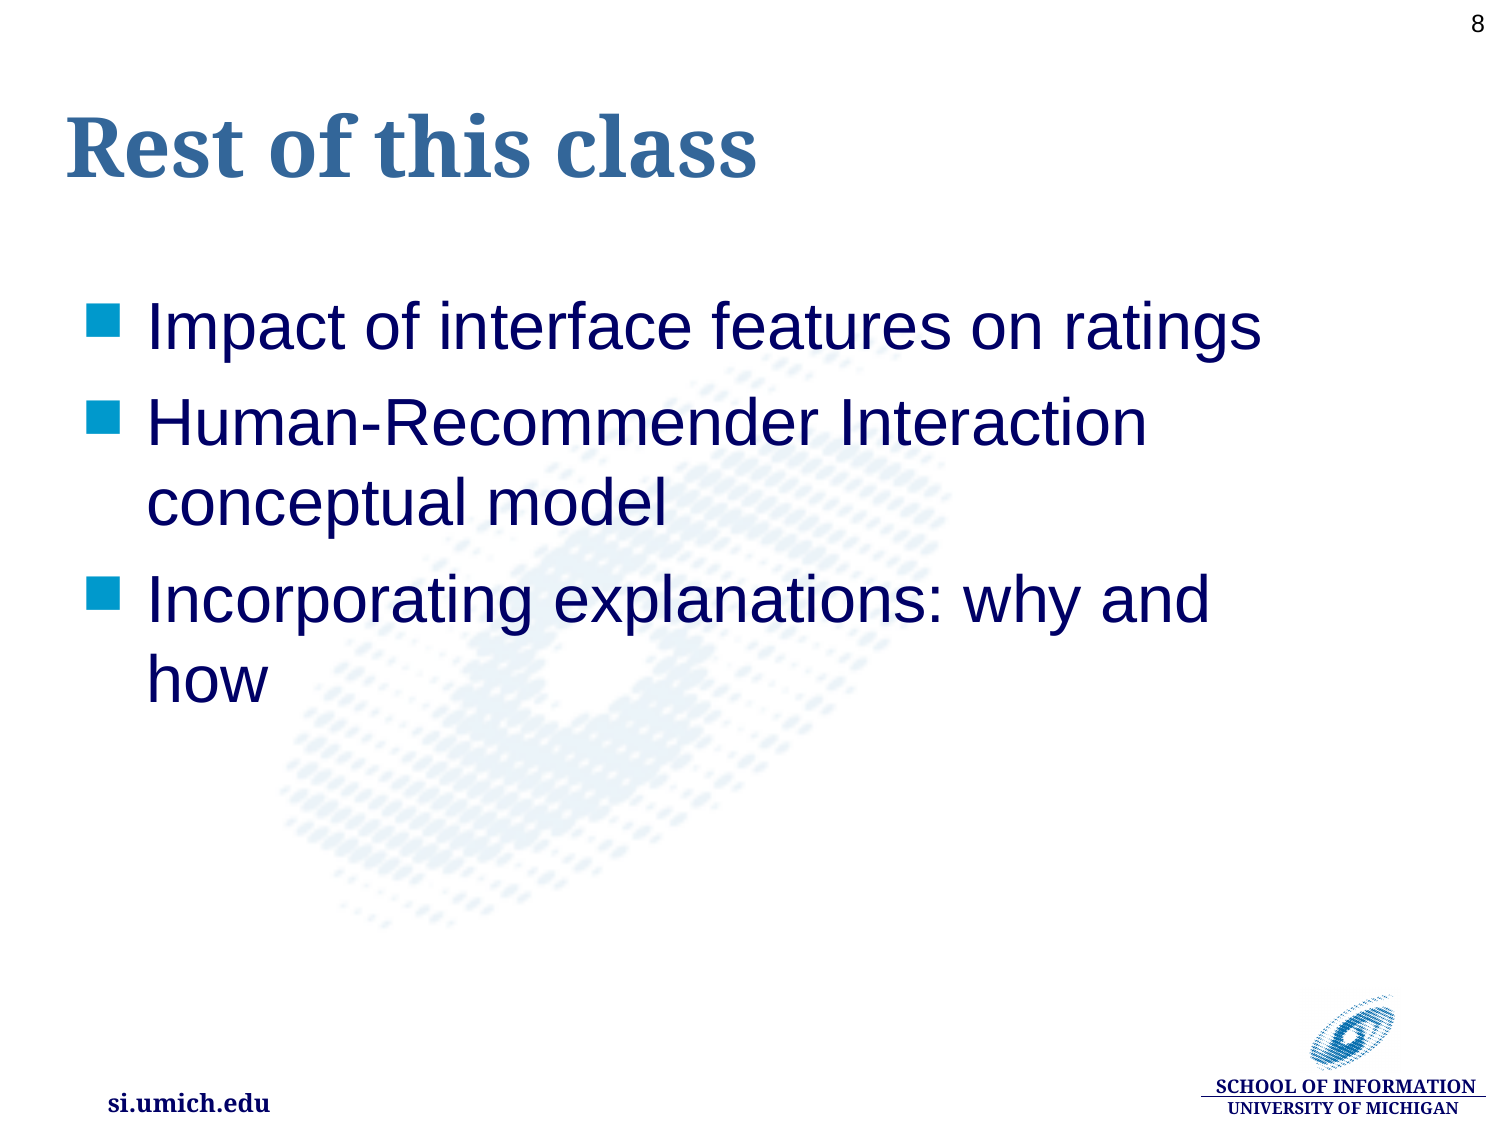

# Rest of this class
Impact of interface features on ratings
Human-Recommender Interaction conceptual model
Incorporating explanations: why and how